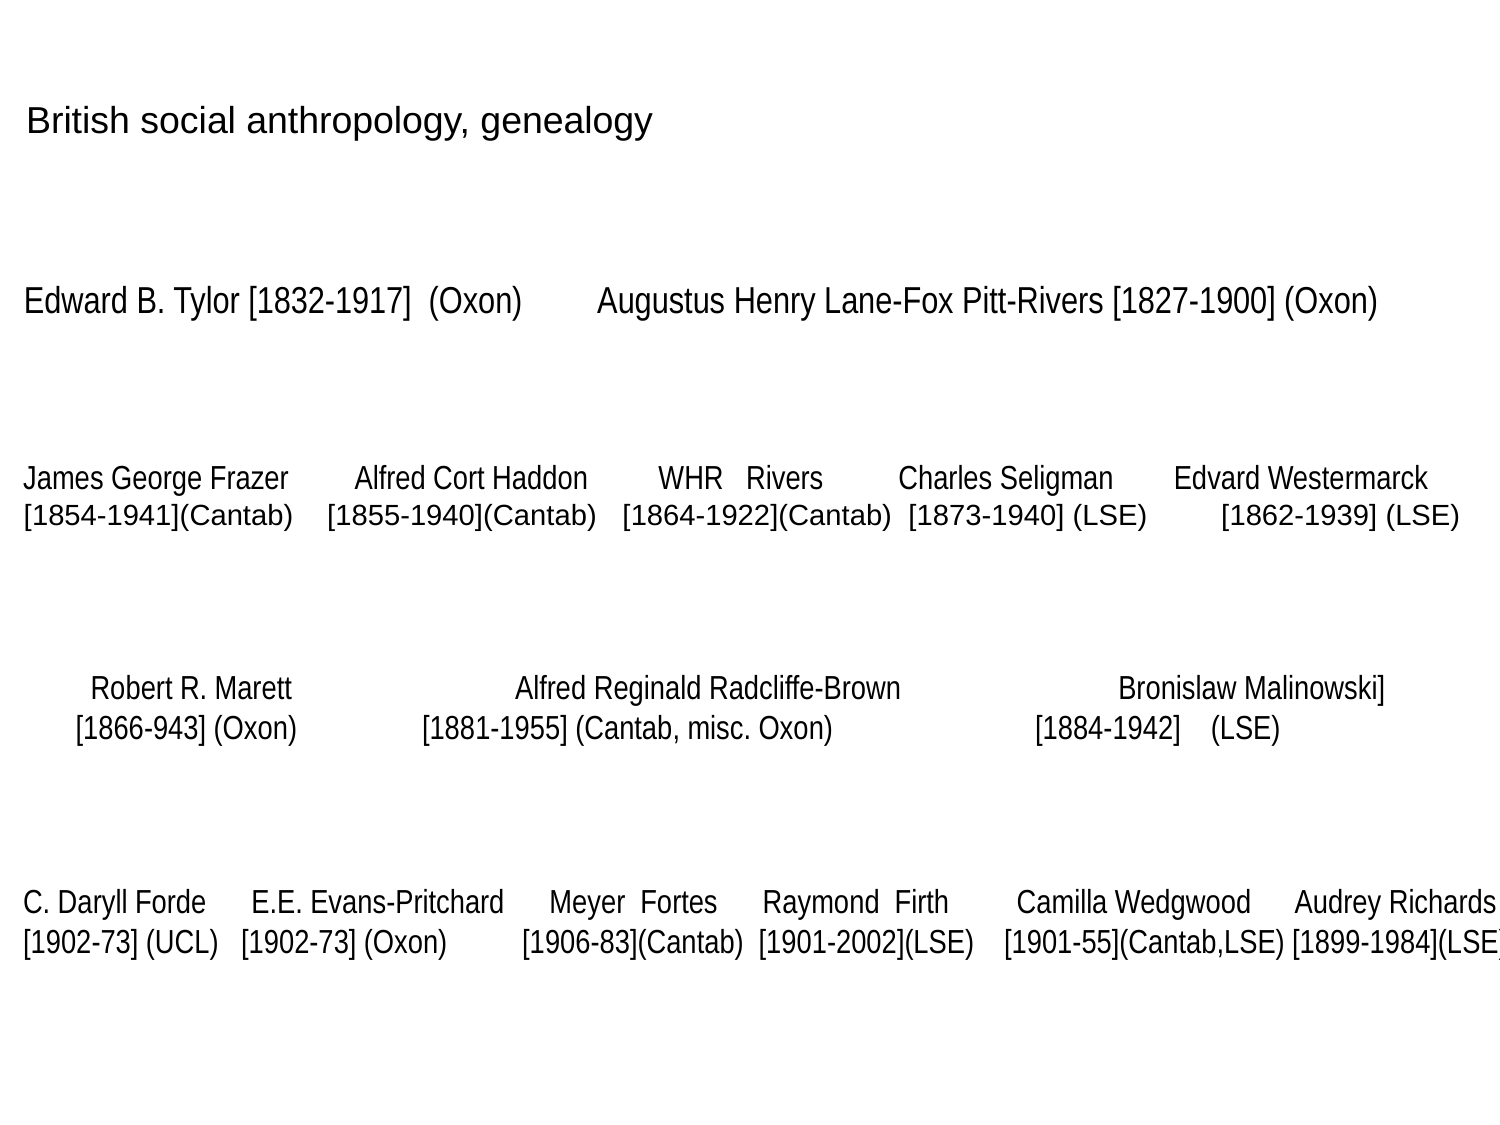

British social anthropology, genealogy
 Edward B. Tylor [1832-1917] (Oxon) Augustus Henry Lane-Fox Pitt-Rivers [1827-1900] (Oxon)
 James George Frazer Alfred Cort Haddon 	 WHR Rivers Charles Seligman Edvard Westermarck
 [1854-1941](Cantab)	 [1855-1940](Cantab)	 [1864-1922](Cantab) [1873-1940] (LSE)	 [1862-1939] (LSE)
 Robert R. Marett Alfred Reginald Radcliffe-Brown Bronislaw Malinowski]
 [1866-943] (Oxon) 	 [1881-1955] (Cantab, misc. Oxon)		 [1884-1942] (LSE)
 C. Daryll Forde E.E. Evans-Pritchard Meyer Fortes Raymond Firth Camilla Wedgwood Audrey Richards
 [1902-73] (UCL) [1902-73] (Oxon) [1906-83](Cantab) [1901-2002](LSE) [1901-55](Cantab,LSE) [1899-1984](LSE)